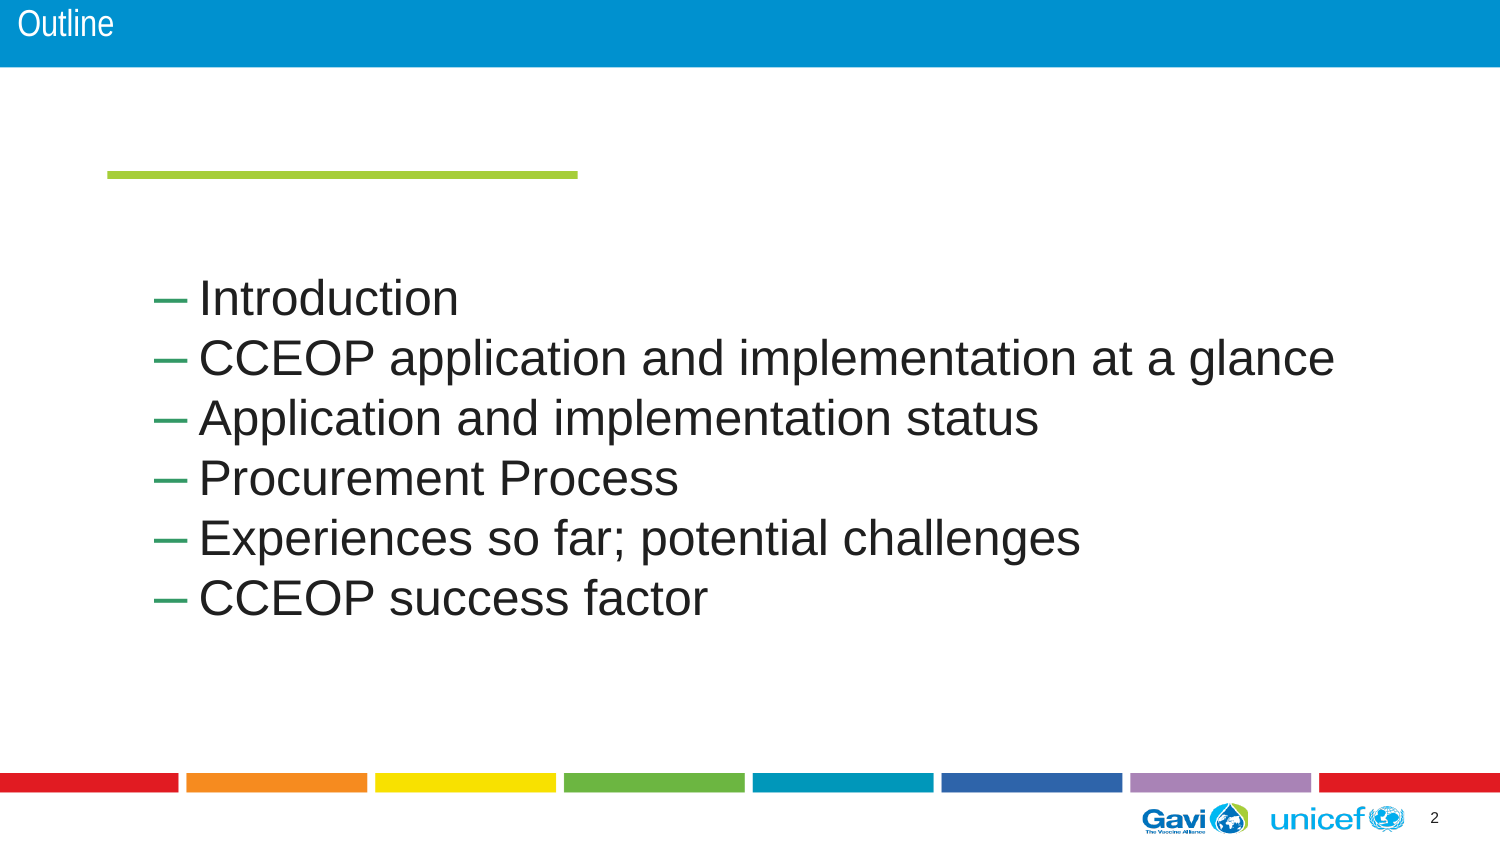

Outline
Introduction
CCEOP application and implementation at a glance
Application and implementation status
Procurement Process
Experiences so far; potential challenges
CCEOP success factor